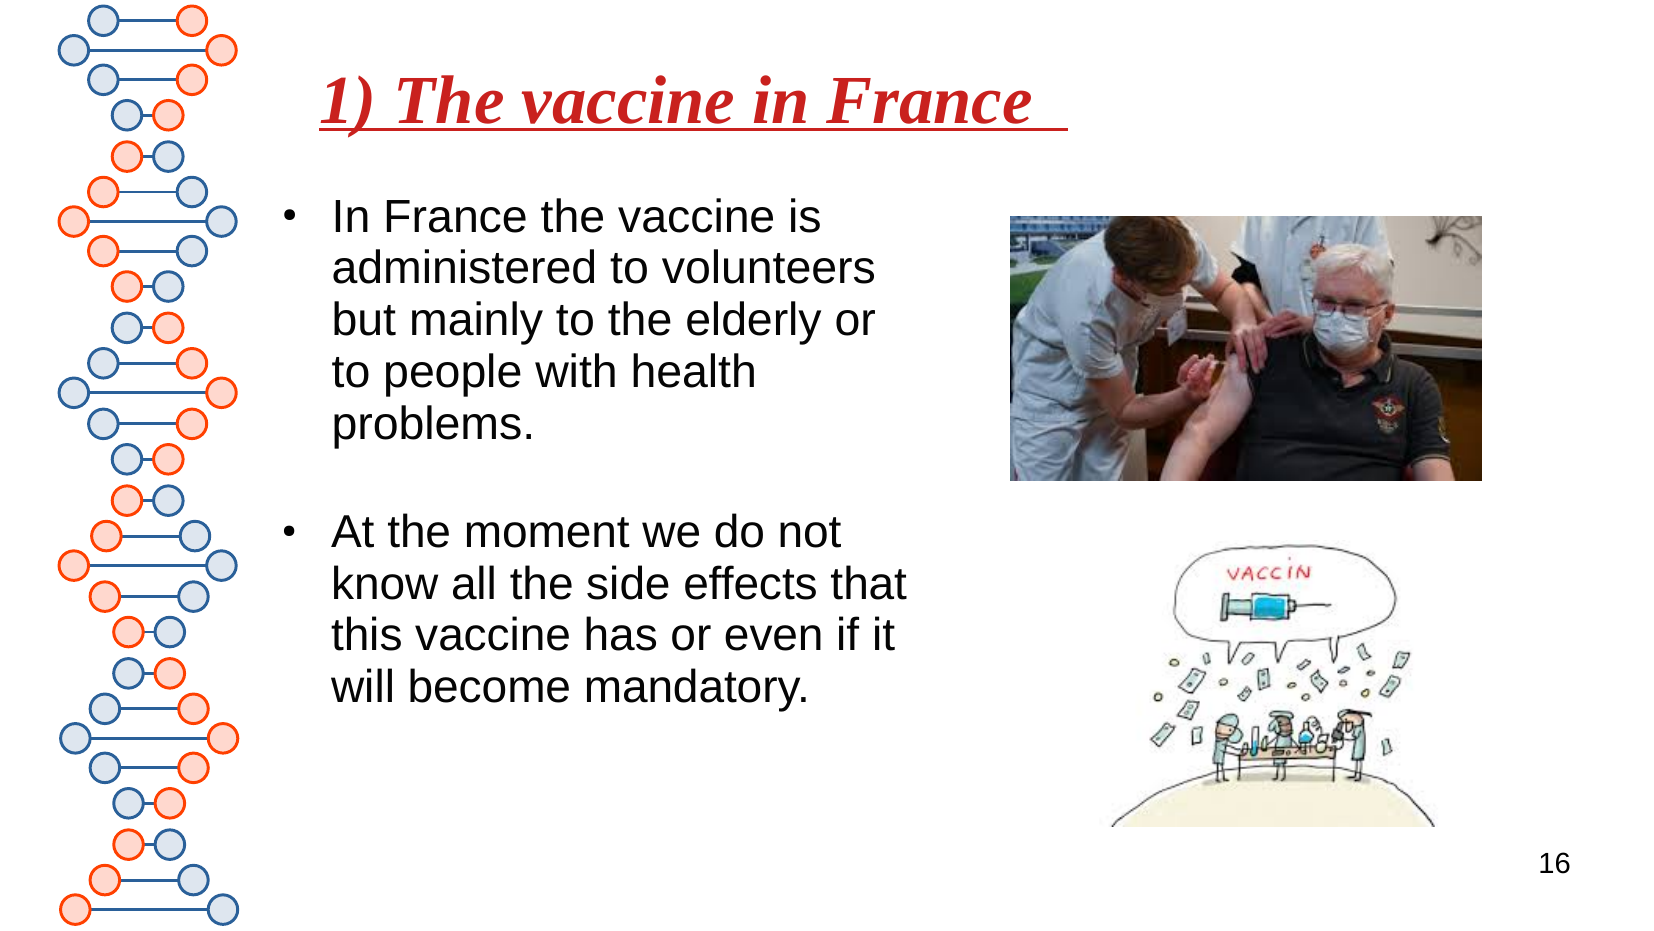

# 1) The vaccine in France
In France the vaccine is administered to volunteers but mainly to the elderly or to people with health problems.
At the moment we do not know all the side effects that this vaccine has or even if it will become mandatory.
16